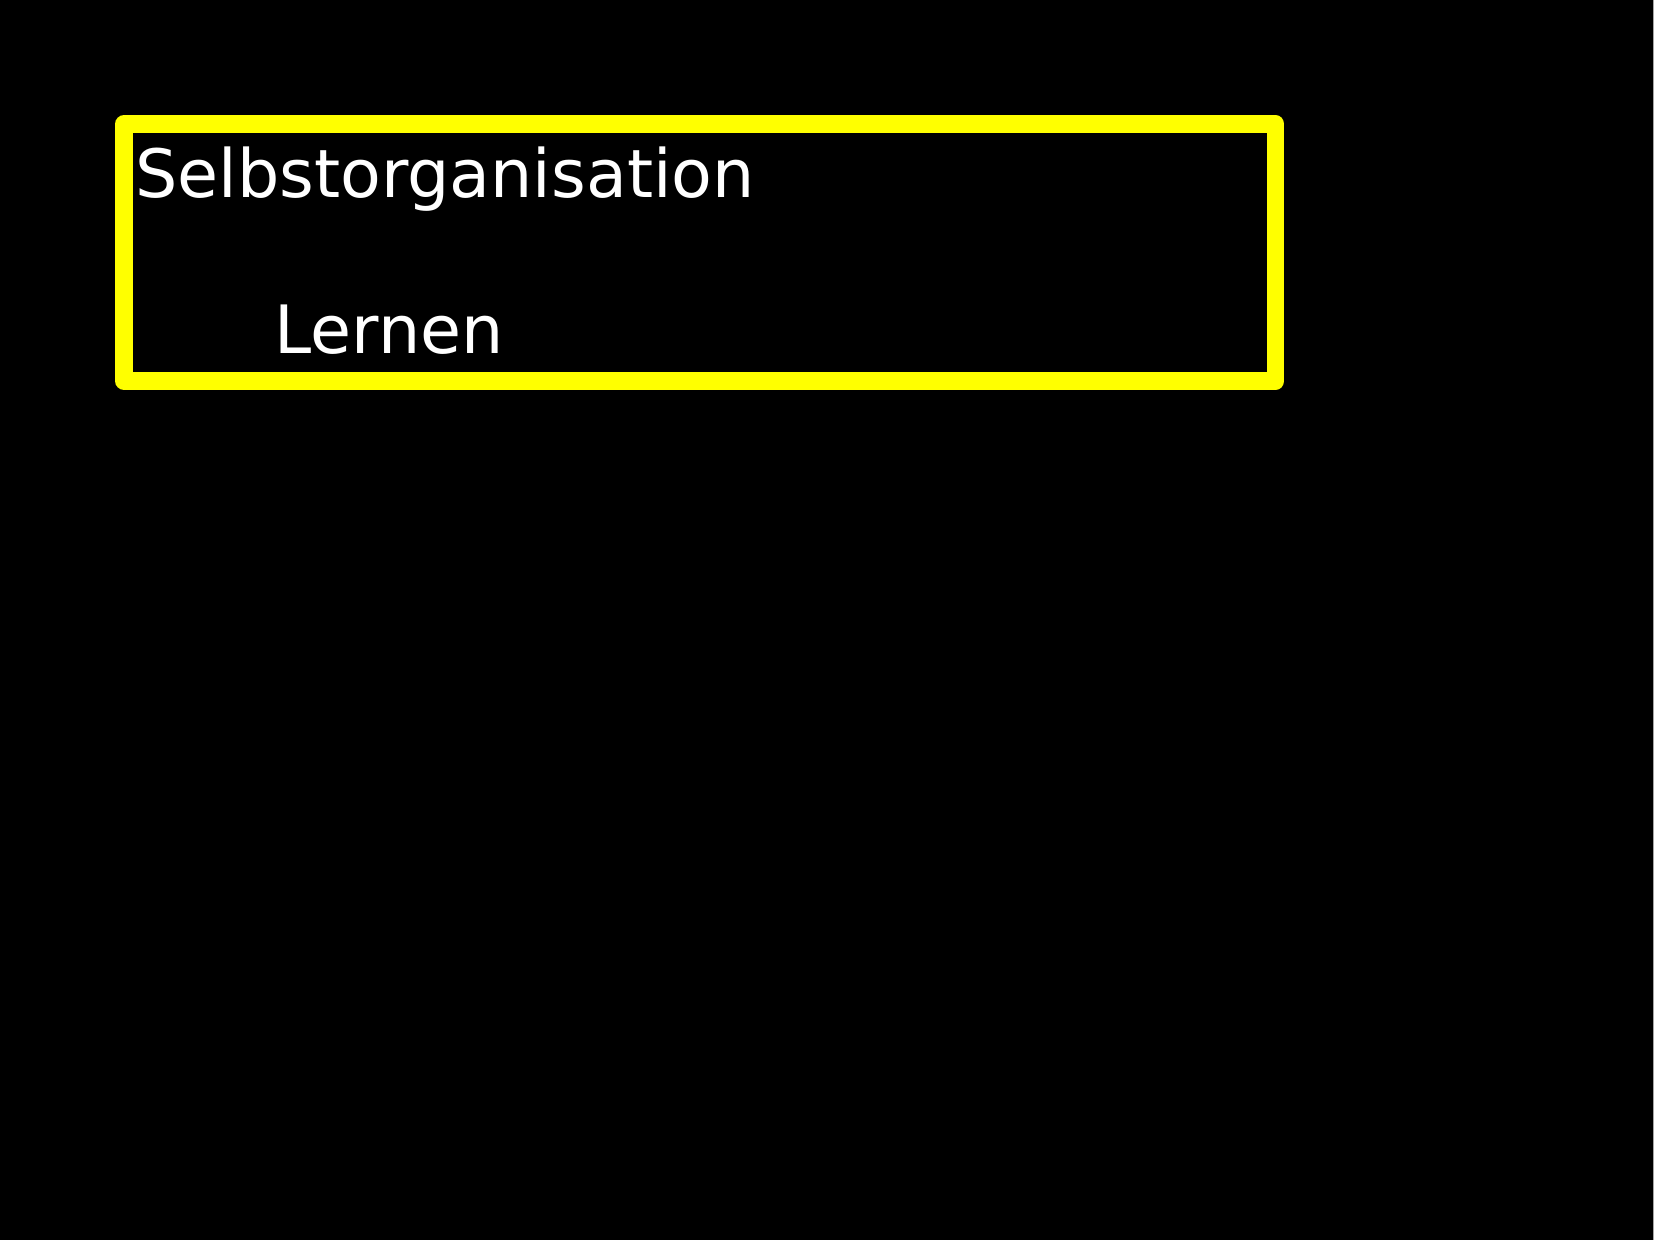

Selbstorganisation ist die höchste Stufe der Professionalität des Lernen